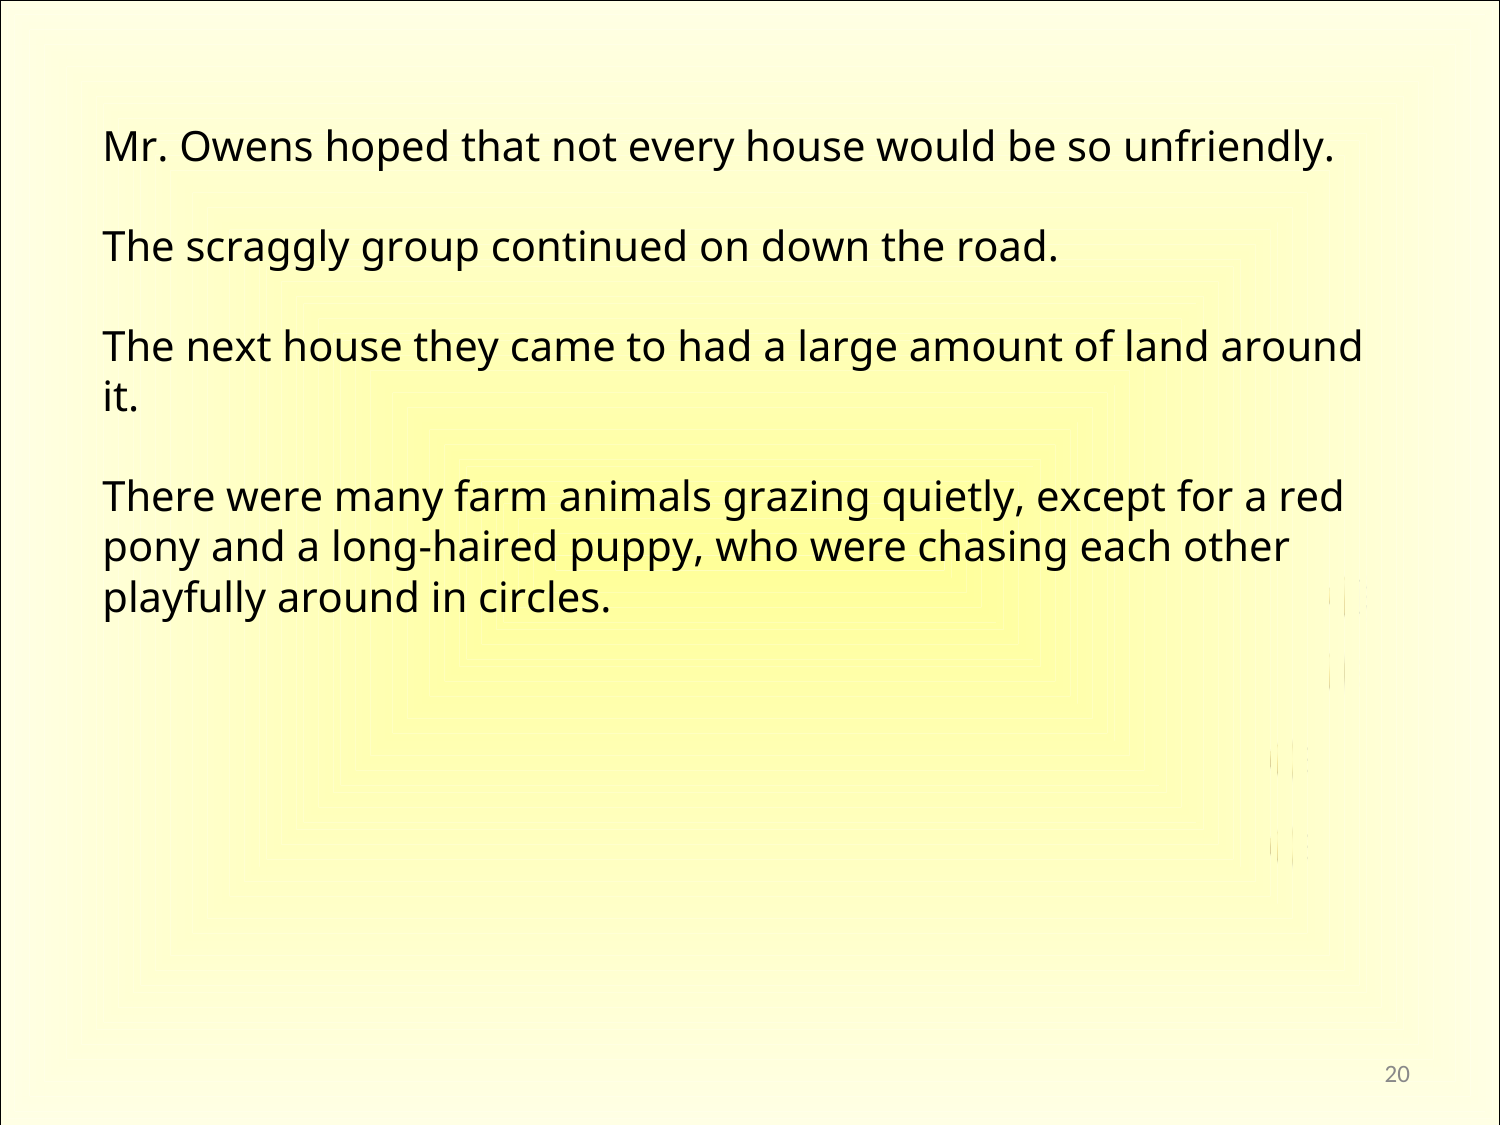

Mr. Owens hoped that not every house would be so unfriendly.
The scraggly group continued on down the road.
The next house they came to had a large amount of land around it.
There were many farm animals grazing quietly, except for a red pony and a long-haired puppy, who were chasing each other playfully around in circles.